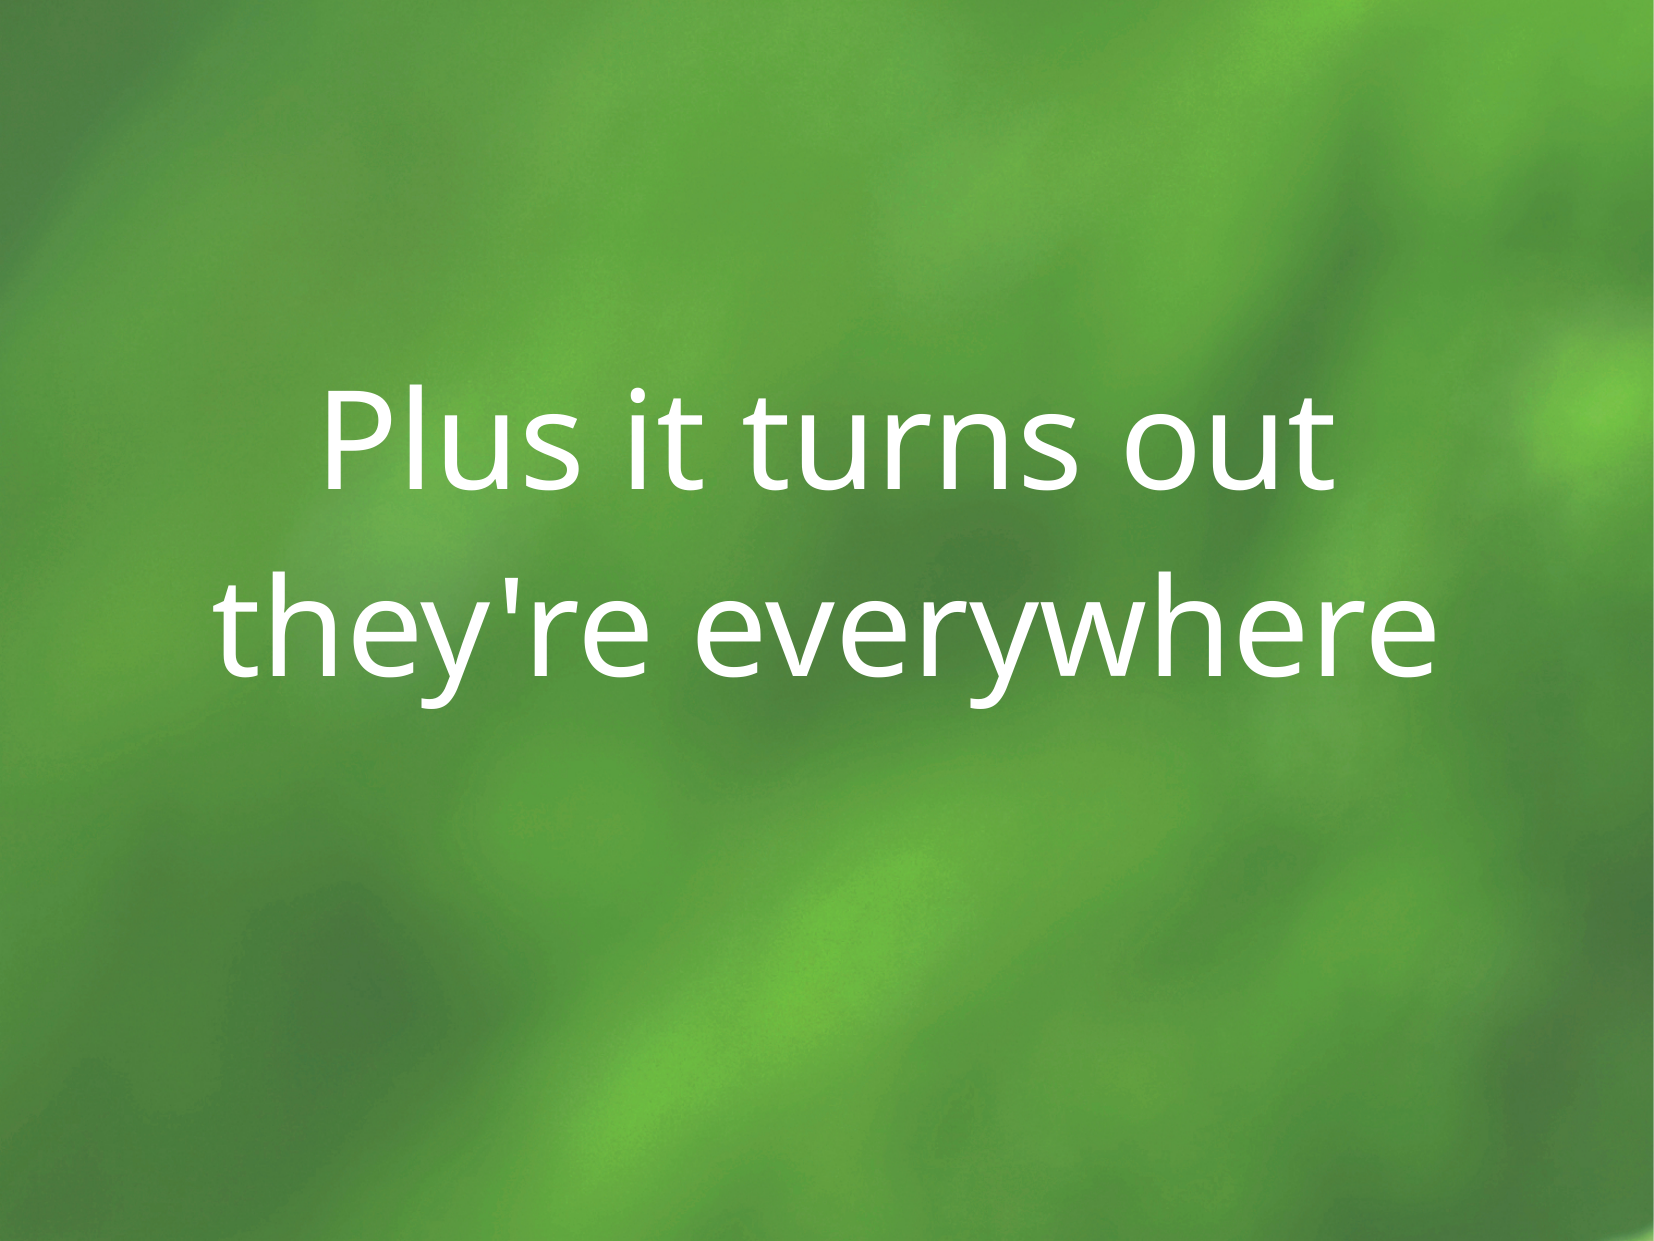

# Plus it turns out they're everywhere